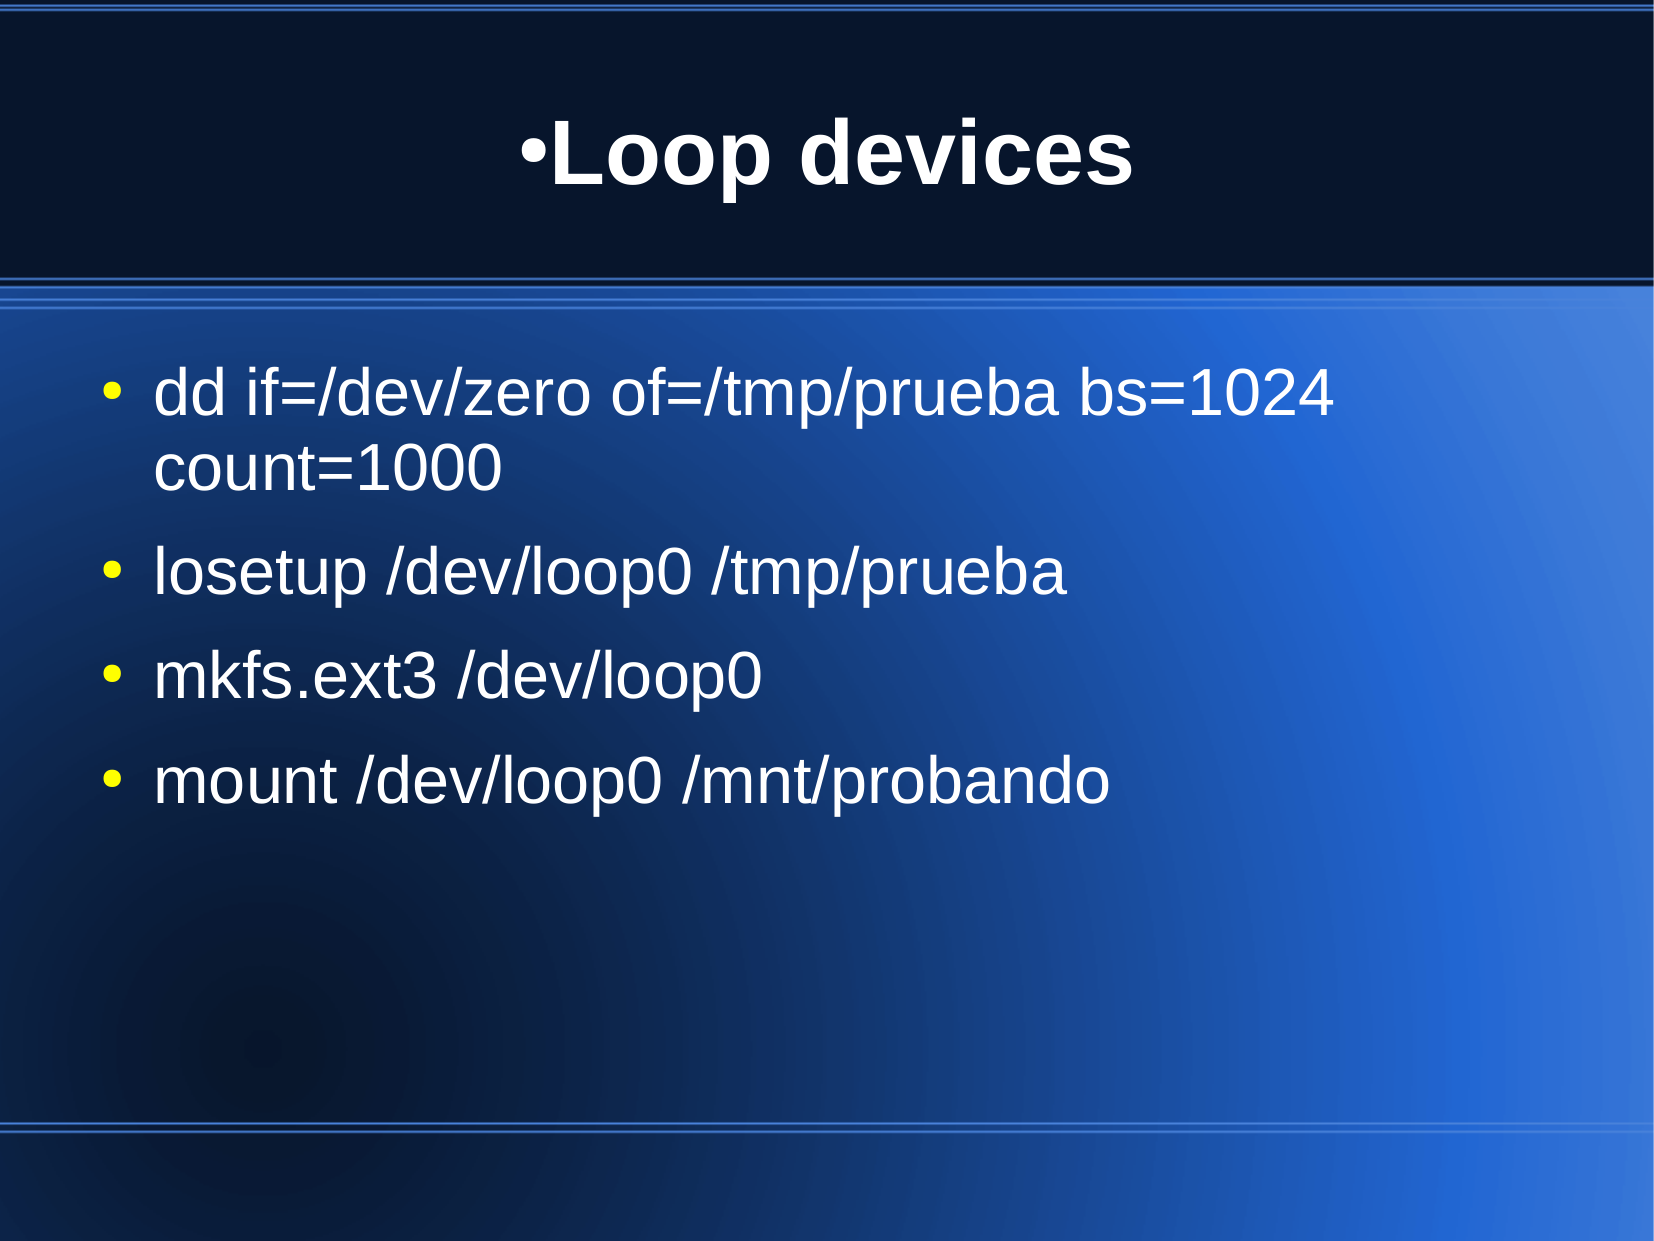

# Loop devices
dd if=/dev/zero of=/tmp/prueba bs=1024 count=1000
losetup /dev/loop0 /tmp/prueba
mkfs.ext3 /dev/loop0
mount /dev/loop0 /mnt/probando